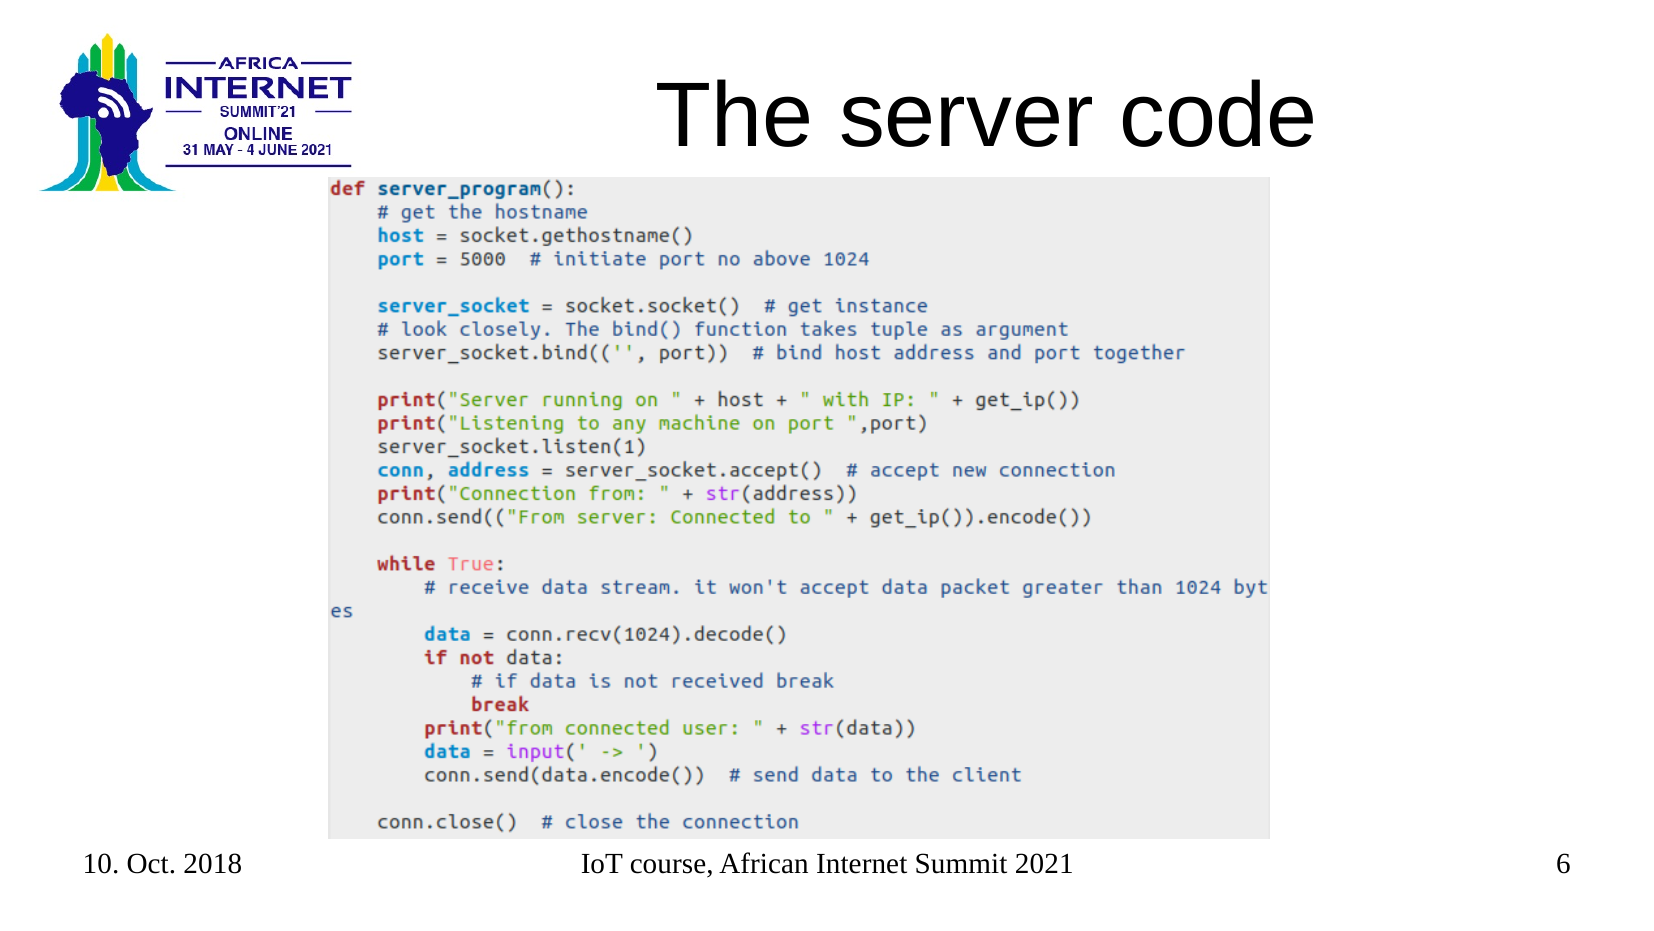

# The server code
10. Oct. 2018
IoT course, African Internet Summit 2021
6